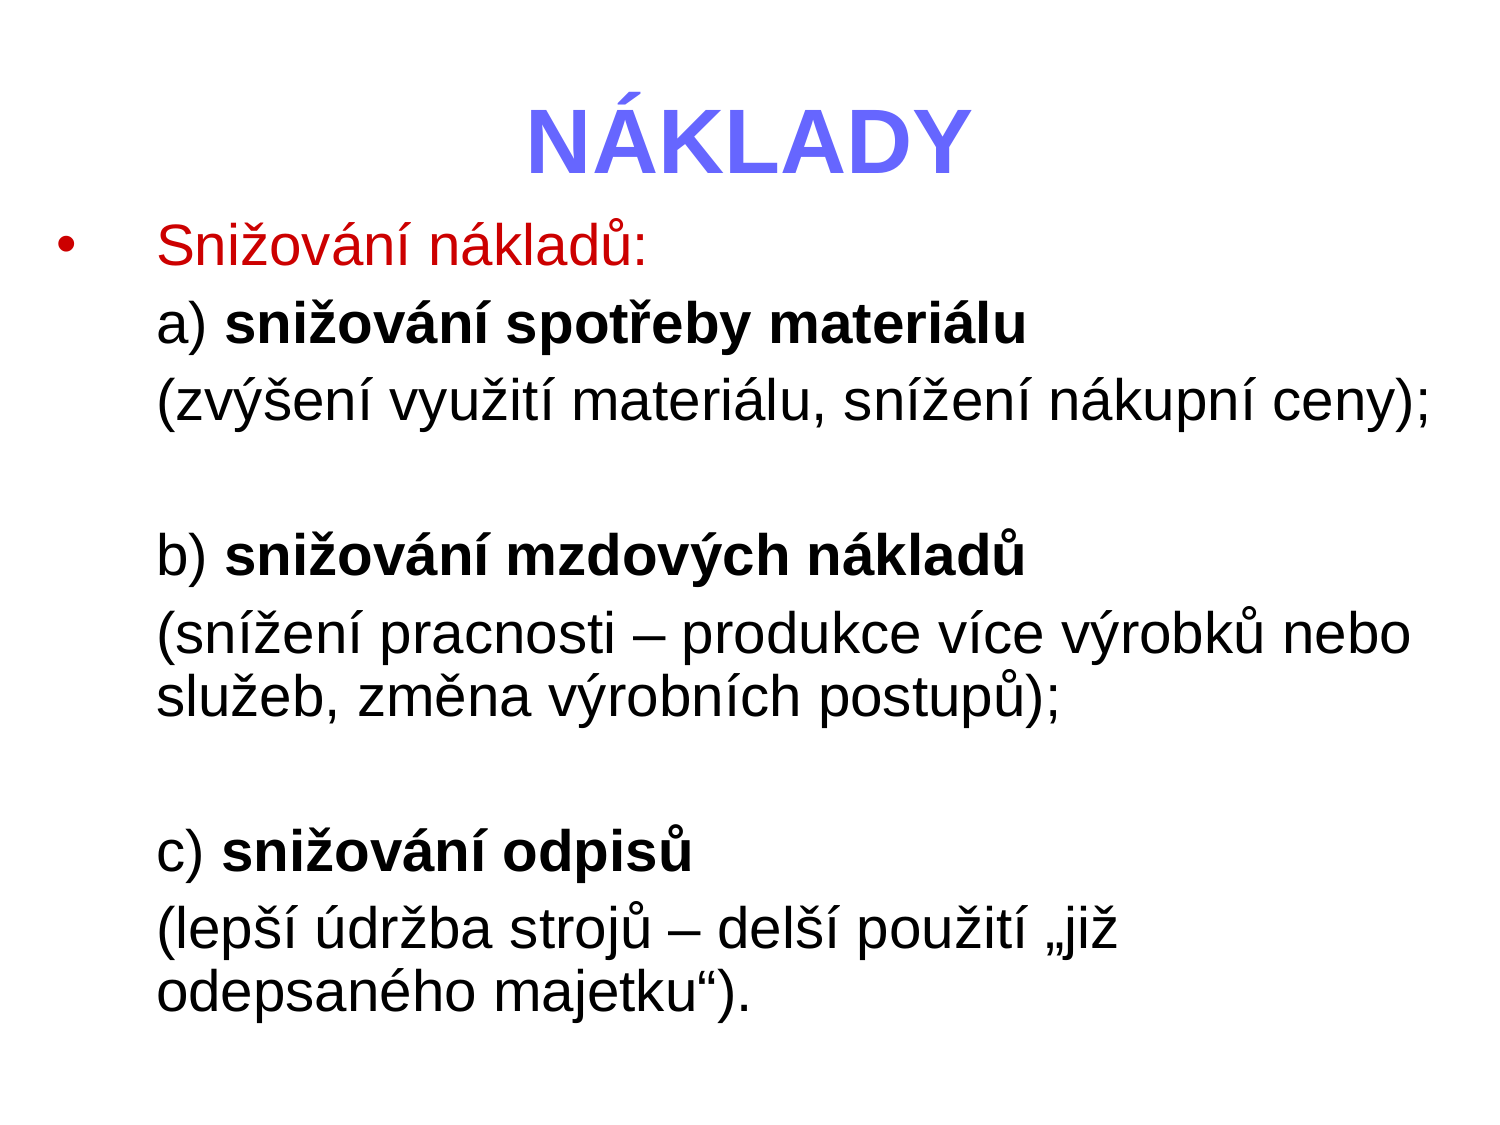

# NÁKLADY
Snižování nákladů:
	a) snižování spotřeby materiálu
	(zvýšení využití materiálu, snížení nákupní ceny);
	b) snižování mzdových nákladů
	(snížení pracnosti – produkce více výrobků nebo služeb, změna výrobních postupů);
	c) snižování odpisů
	(lepší údržba strojů – delší použití „již odepsaného majetku“).